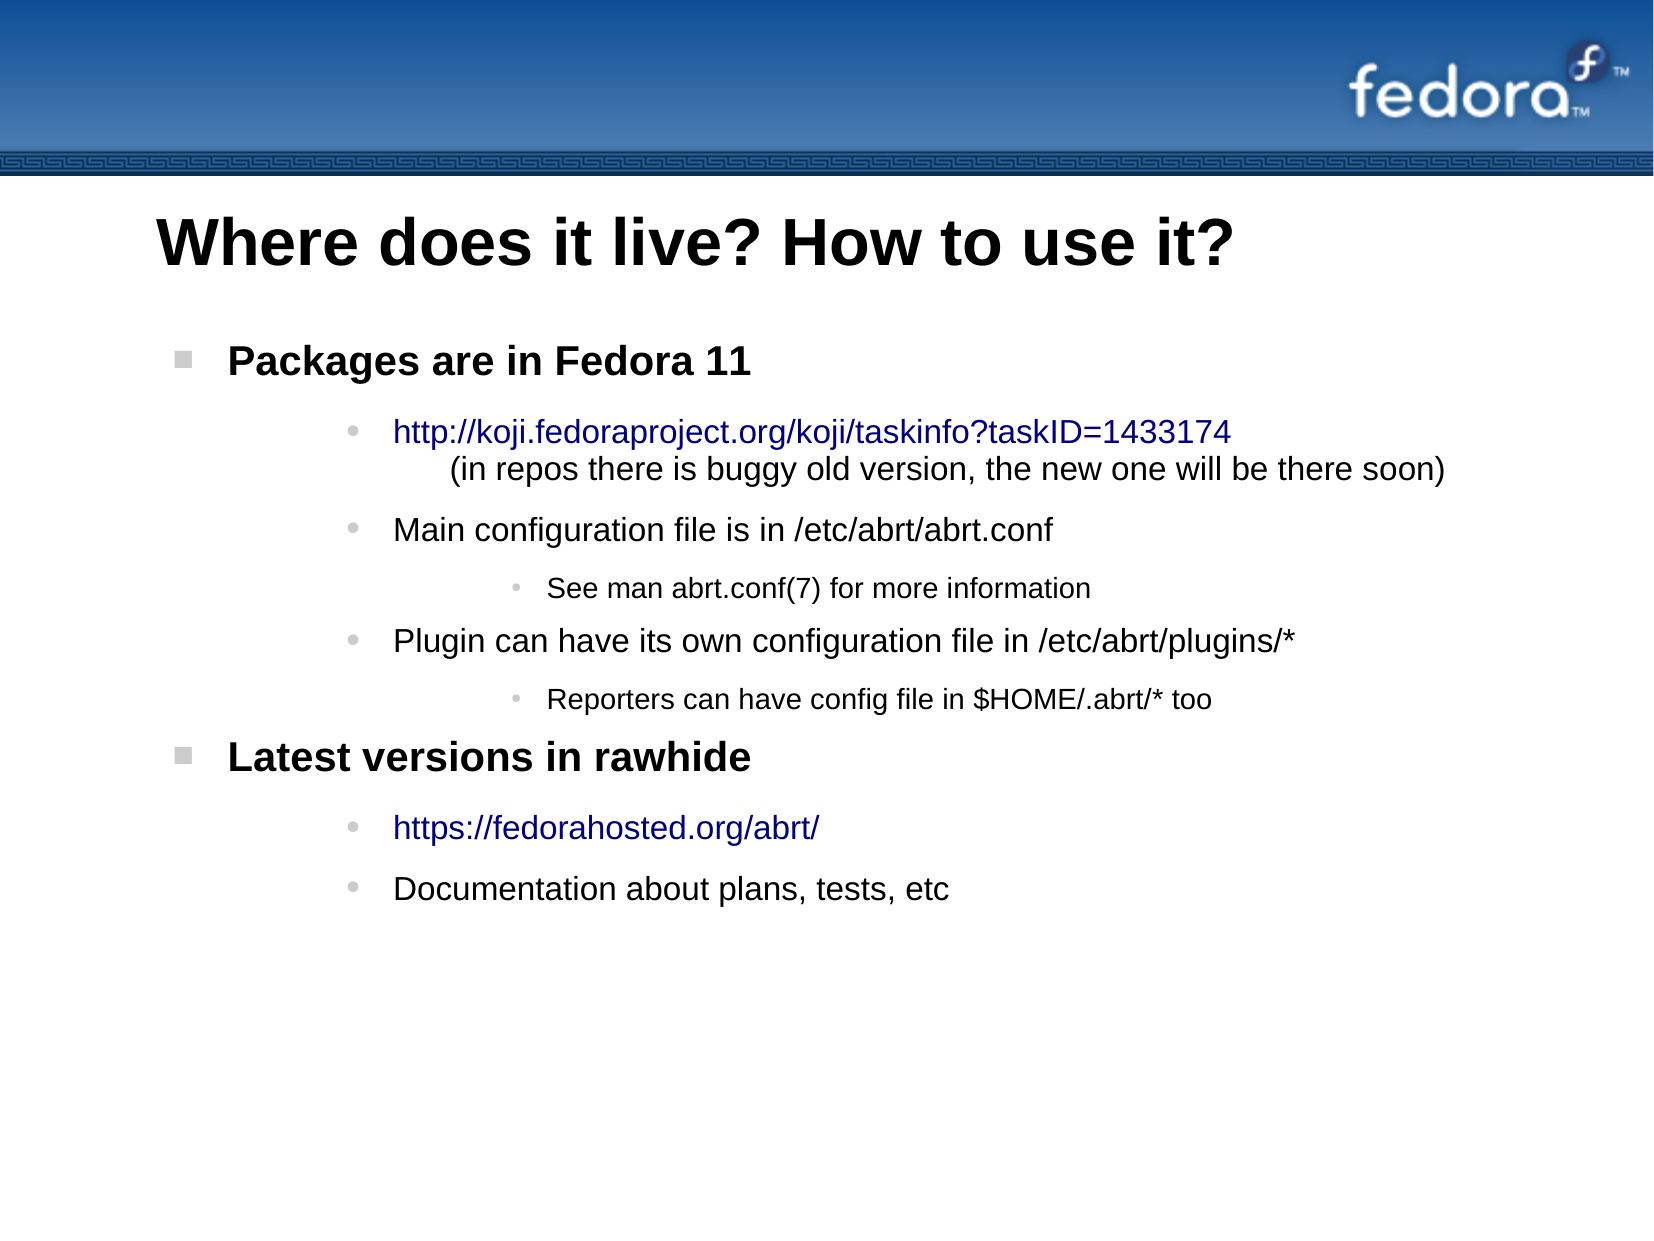

# Where does it live? How to use it?
Packages are in Fedora 11
http://koji.fedoraproject.org/koji/taskinfo?taskID=1433174
 (in repos there is buggy old version, the new one will be there soon)
Main configuration file is in /etc/abrt/abrt.conf
See man abrt.conf(7) for more information
Plugin can have its own configuration file in /etc/abrt/plugins/*
Reporters can have config file in $HOME/.abrt/* too
Latest versions in rawhide
https://fedorahosted.org/abrt/
Documentation about plans, tests, etc